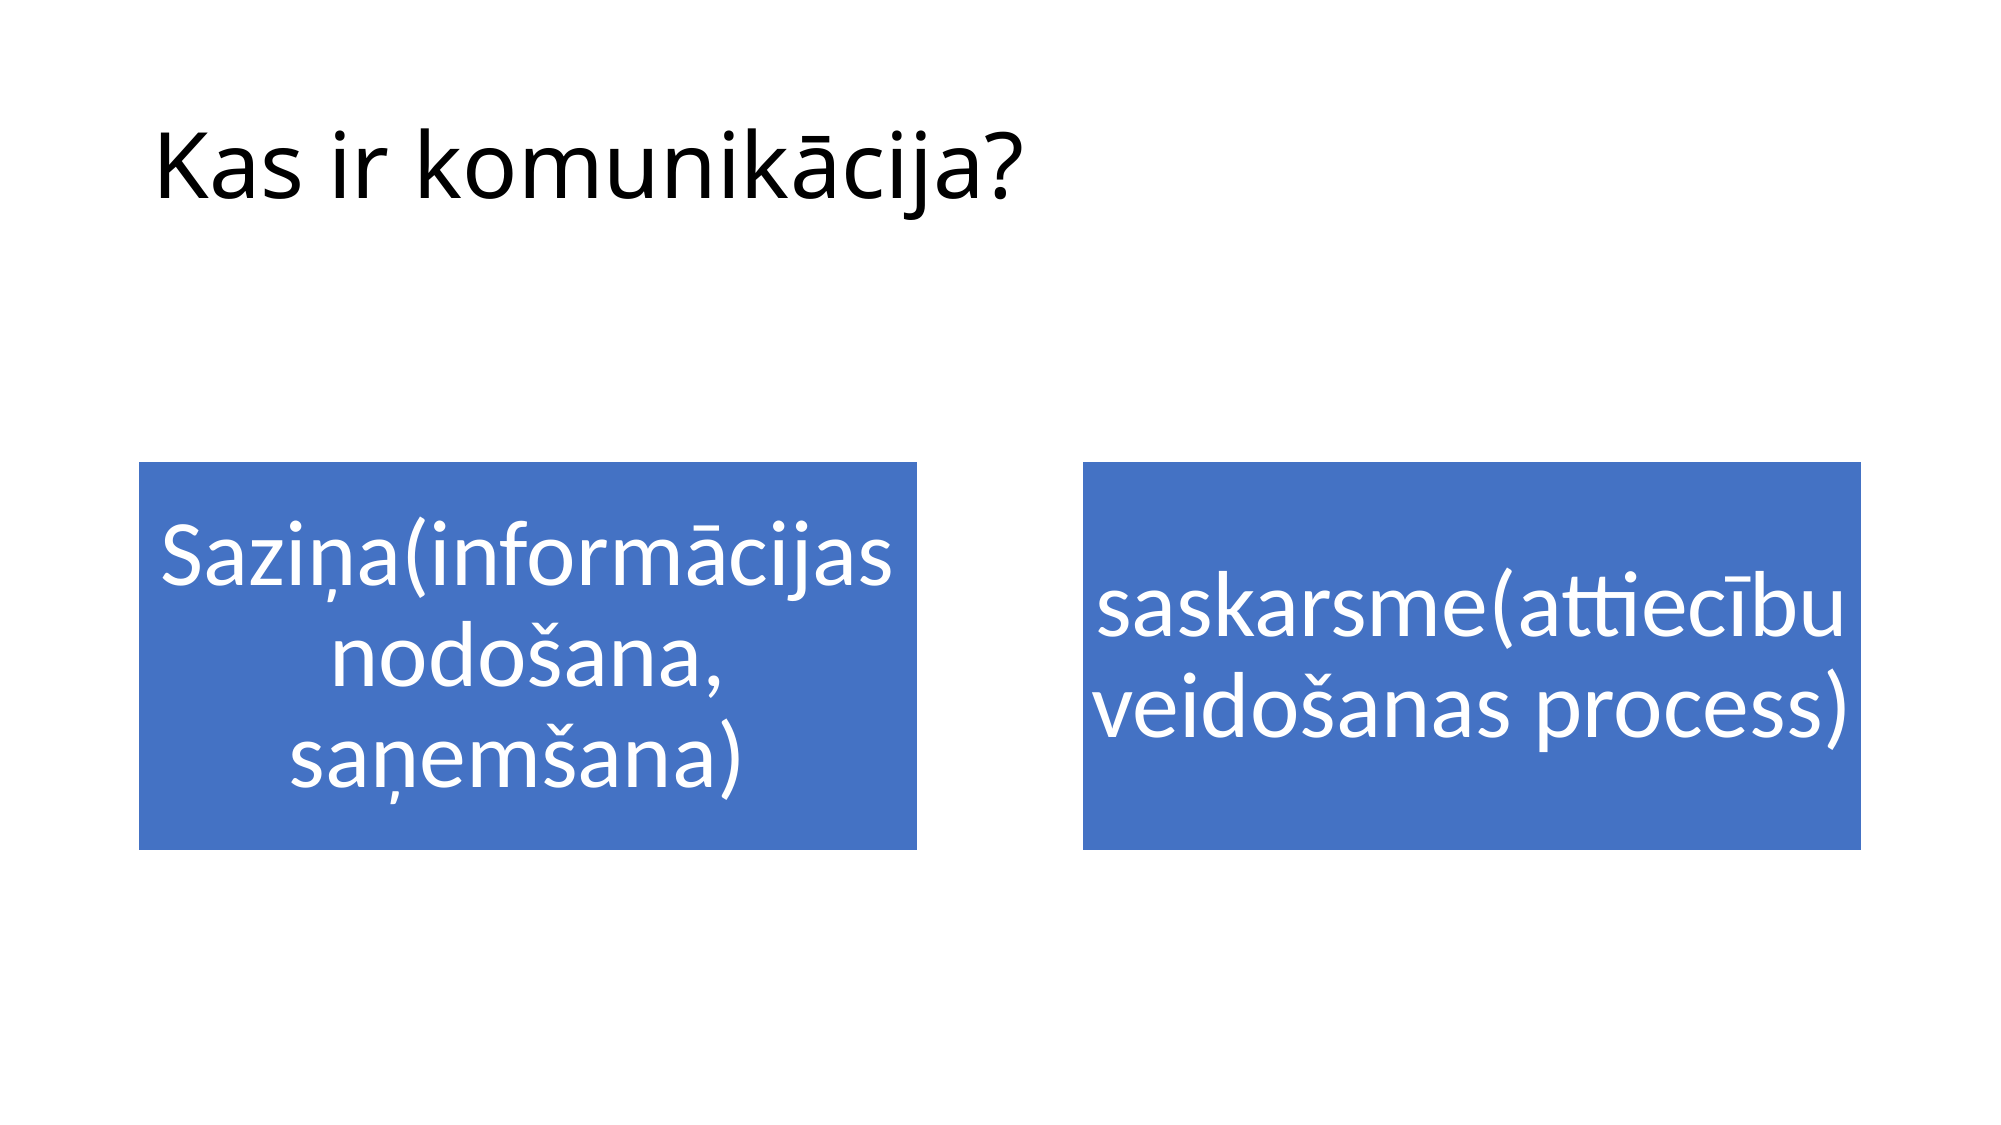

# Kas ir komunikācija?
Saziņa(informācijas nodošana, saņemšana)
saskarsme(attiecību veidošanas process)